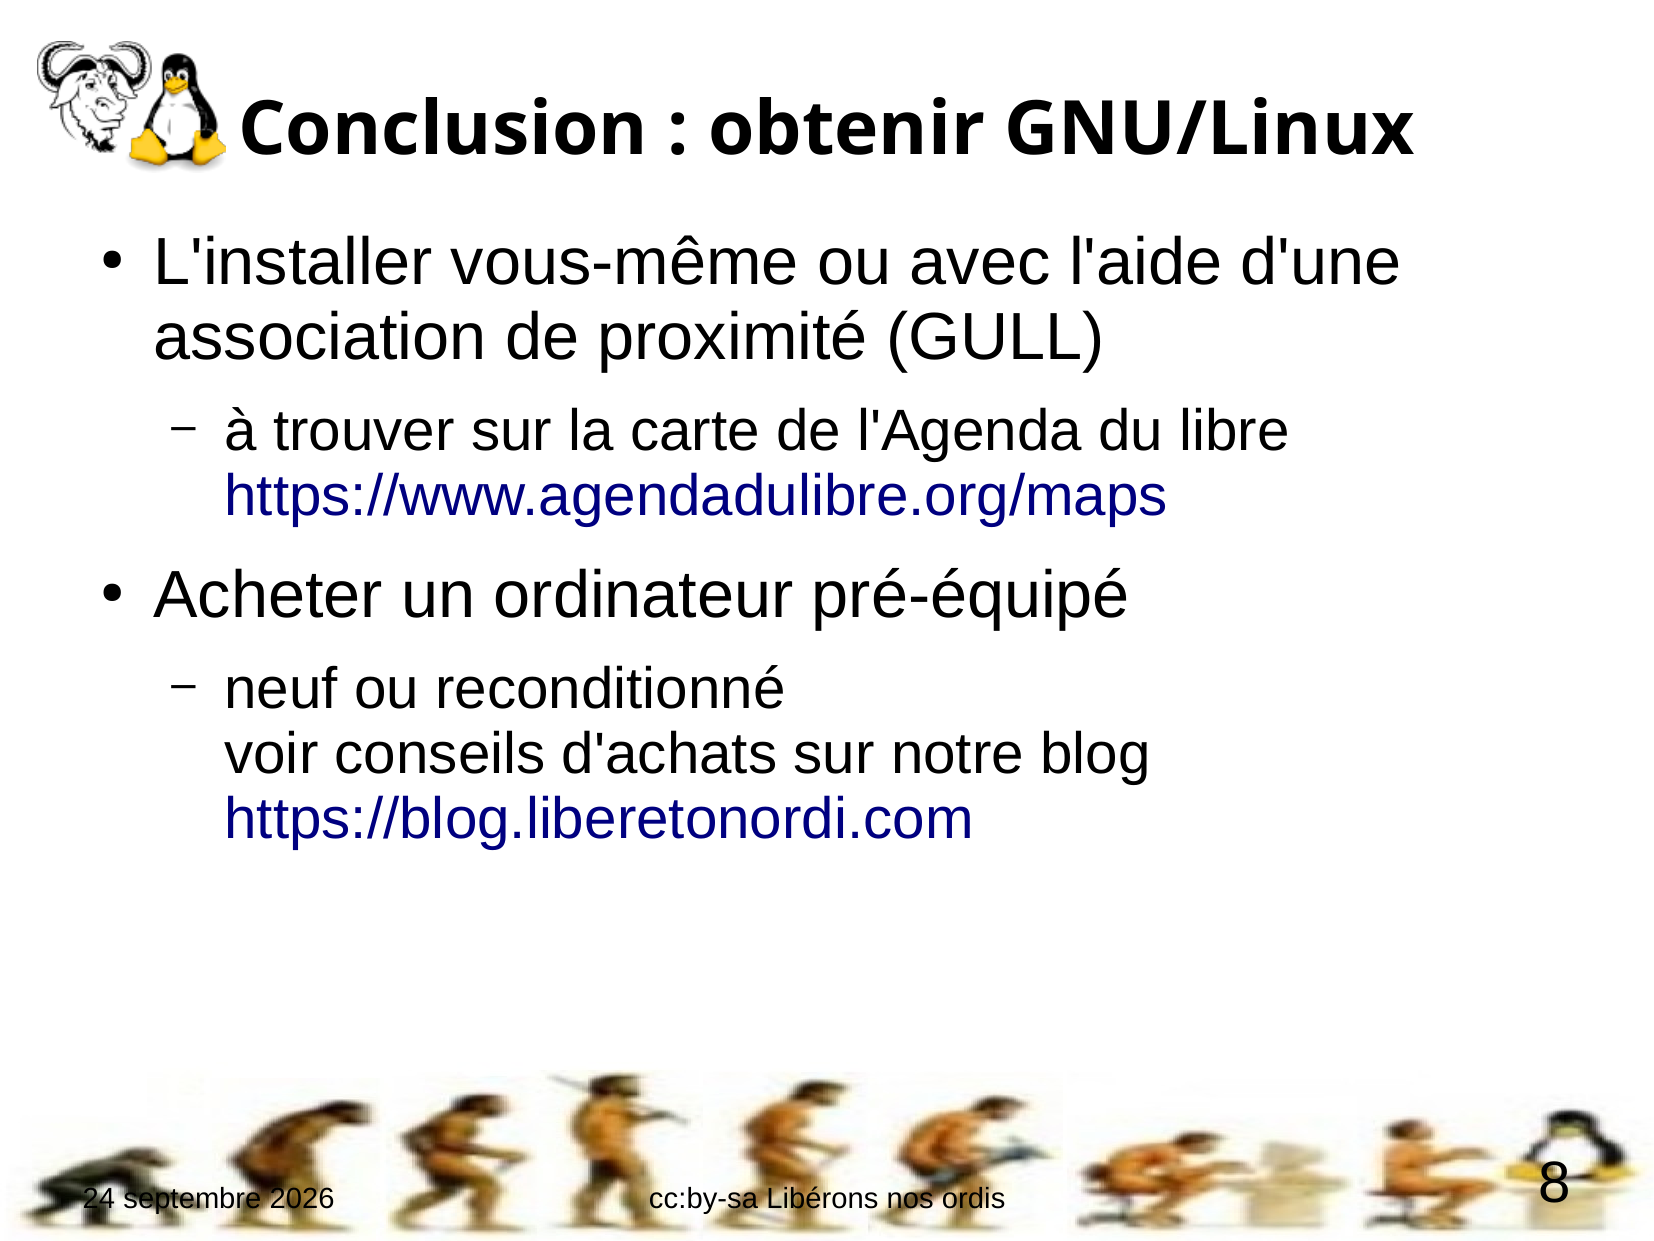

# Conclusion : obtenir GNU/Linux
L'installer vous-même ou avec l'aide d'une association de proximité (GULL)
à trouver sur la carte de l'Agenda du librehttps://www.agendadulibre.org/maps
Acheter un ordinateur pré-équipé
neuf ou reconditionné
voir conseils d'achats sur notre bloghttps://blog.liberetonordi.com